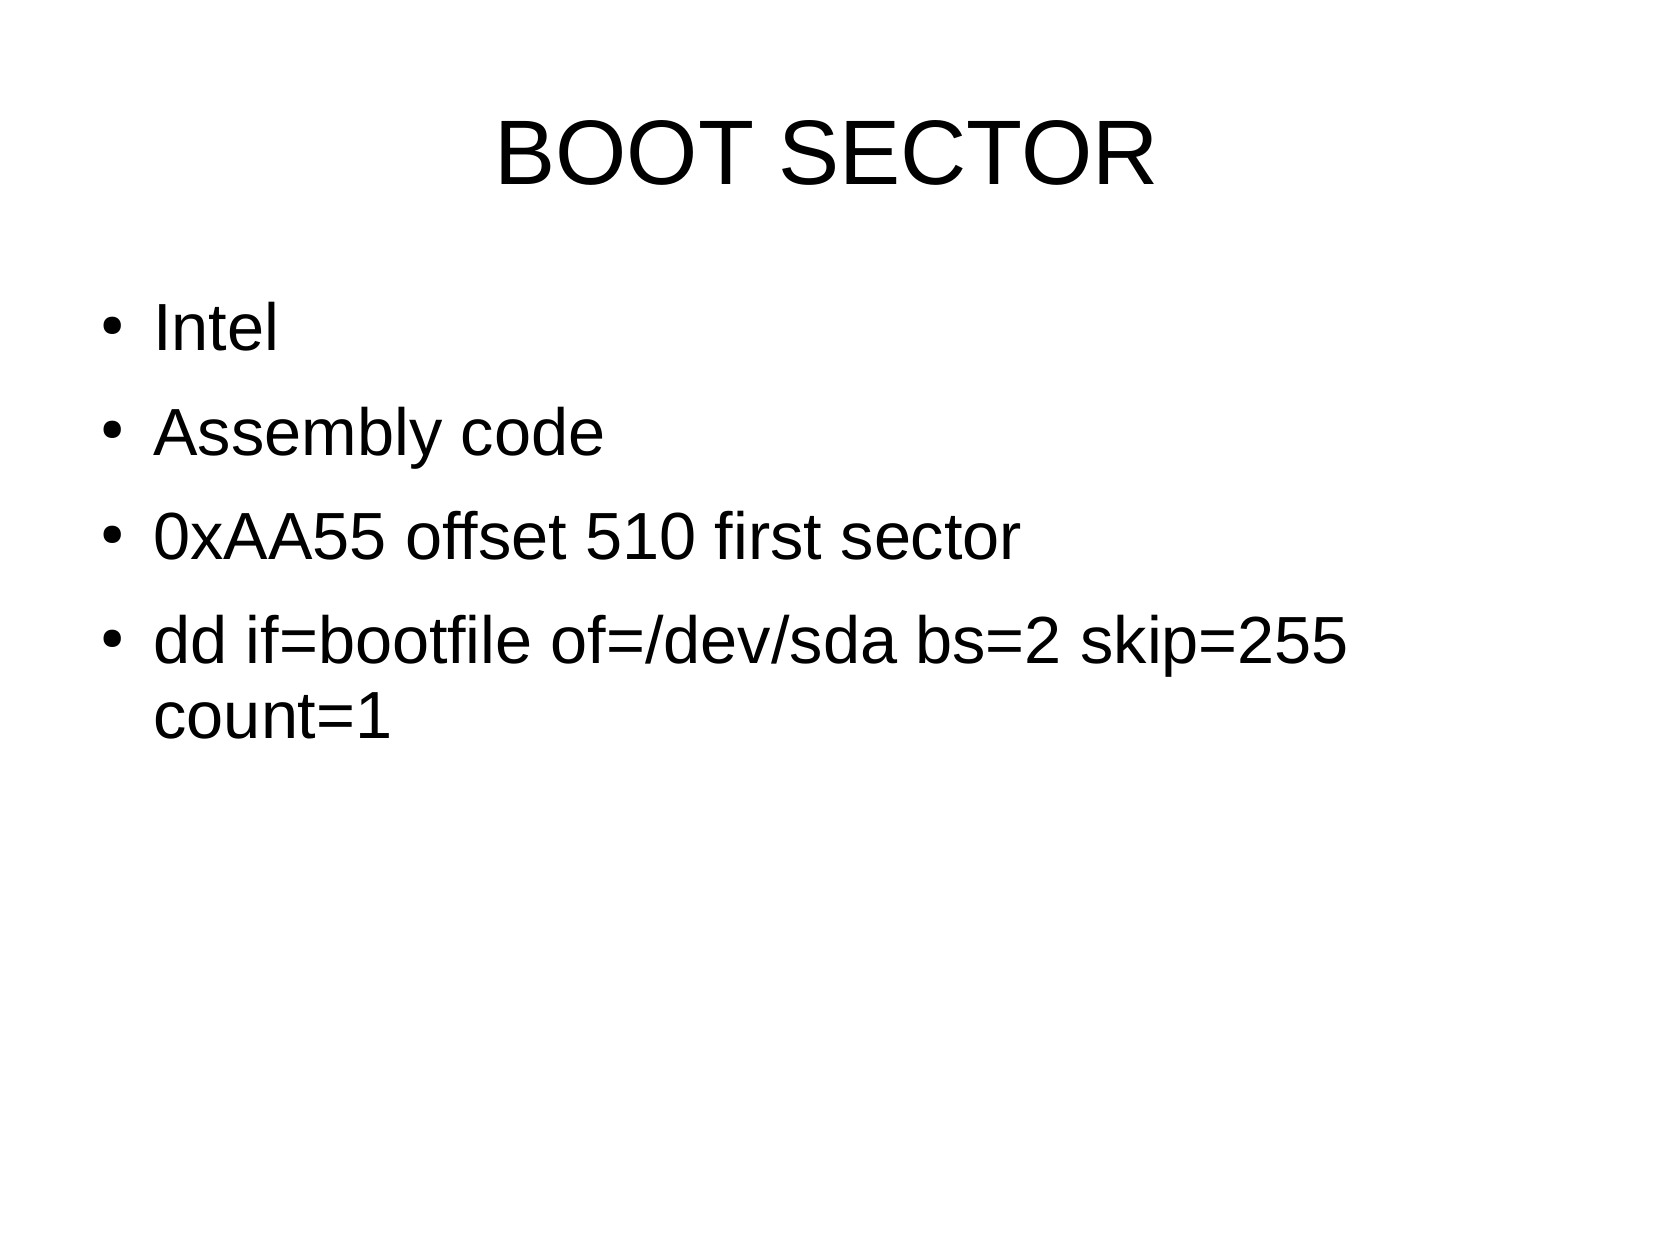

# BOOT SECTOR
Intel
Assembly code
0xAA55 offset 510 first sector
dd if=bootfile of=/dev/sda bs=2 skip=255 count=1